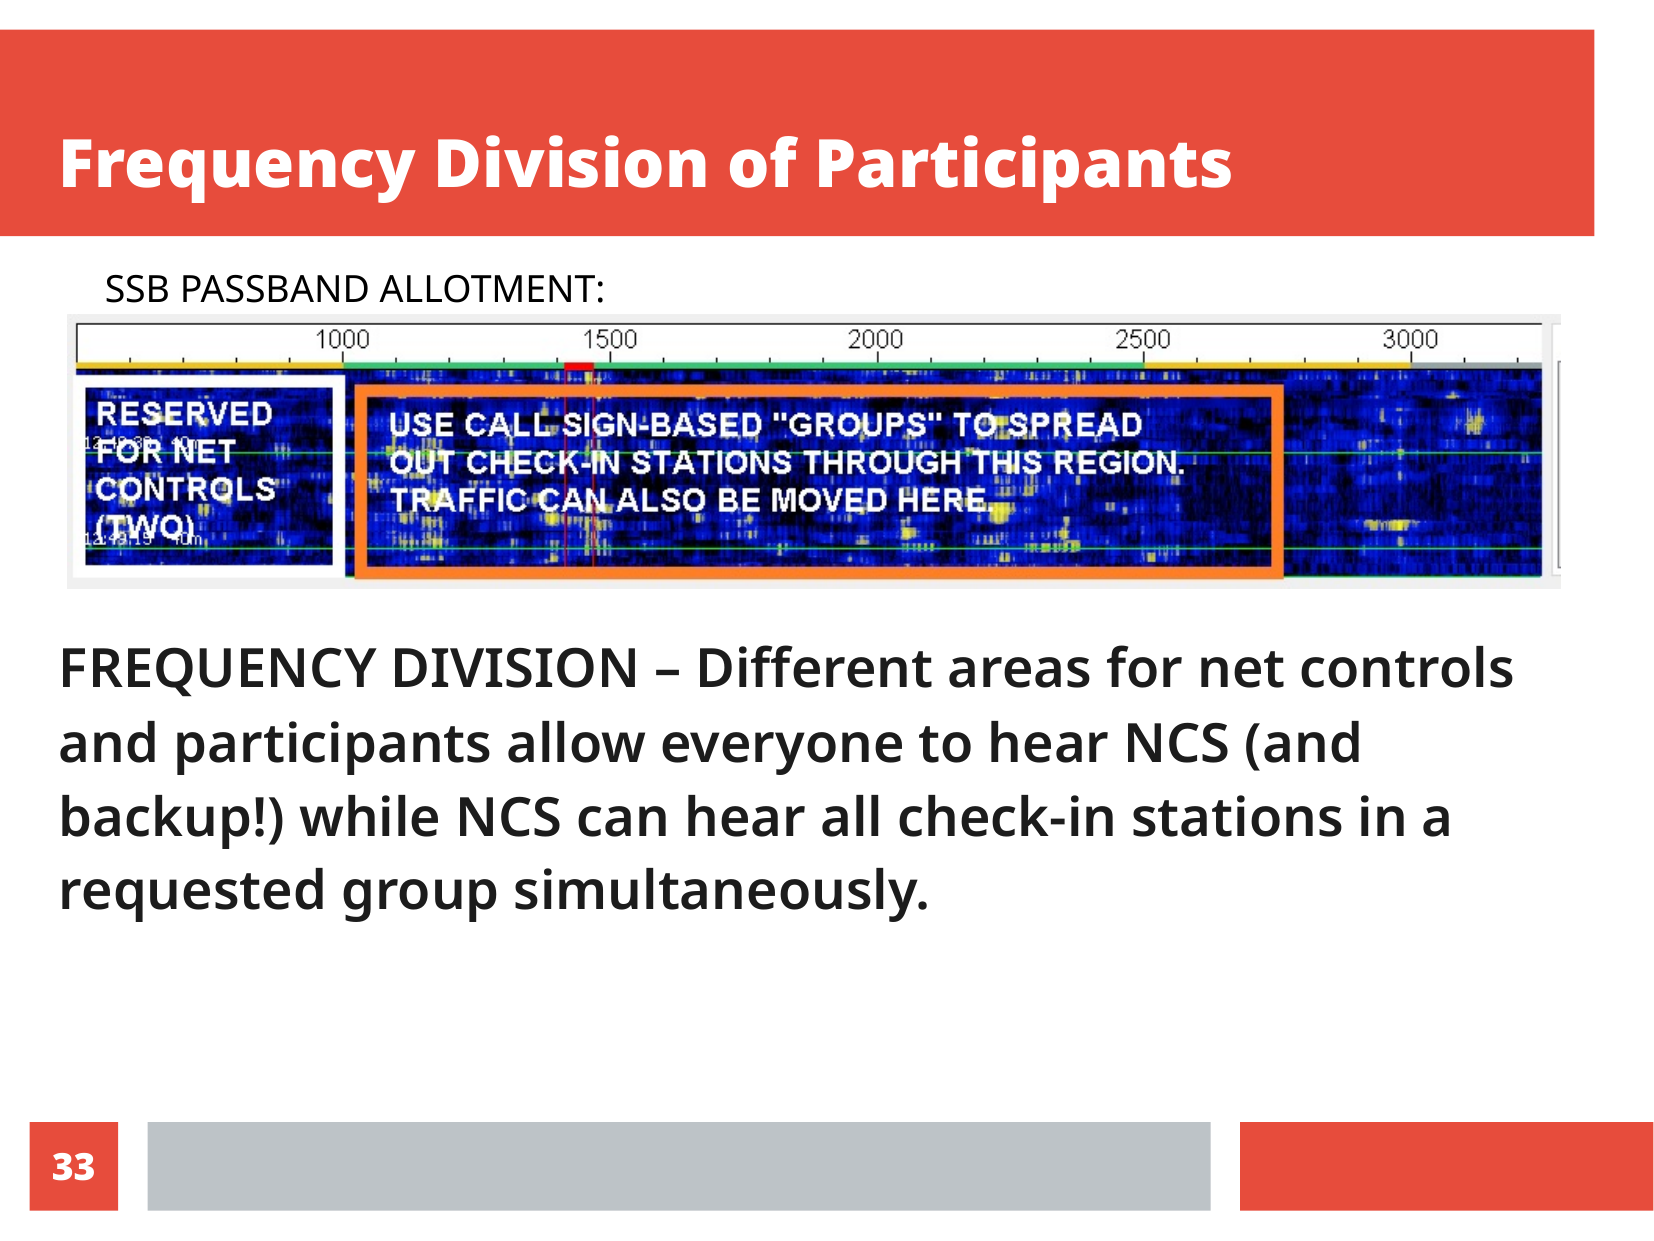

# Frequency Division of Participants
SSB PASSBAND ALLOTMENT:
FREQUENCY DIVISION – Different areas for net controls and participants allow everyone to hear NCS (and backup!) while NCS can hear all check-in stations in a requested group simultaneously.
33